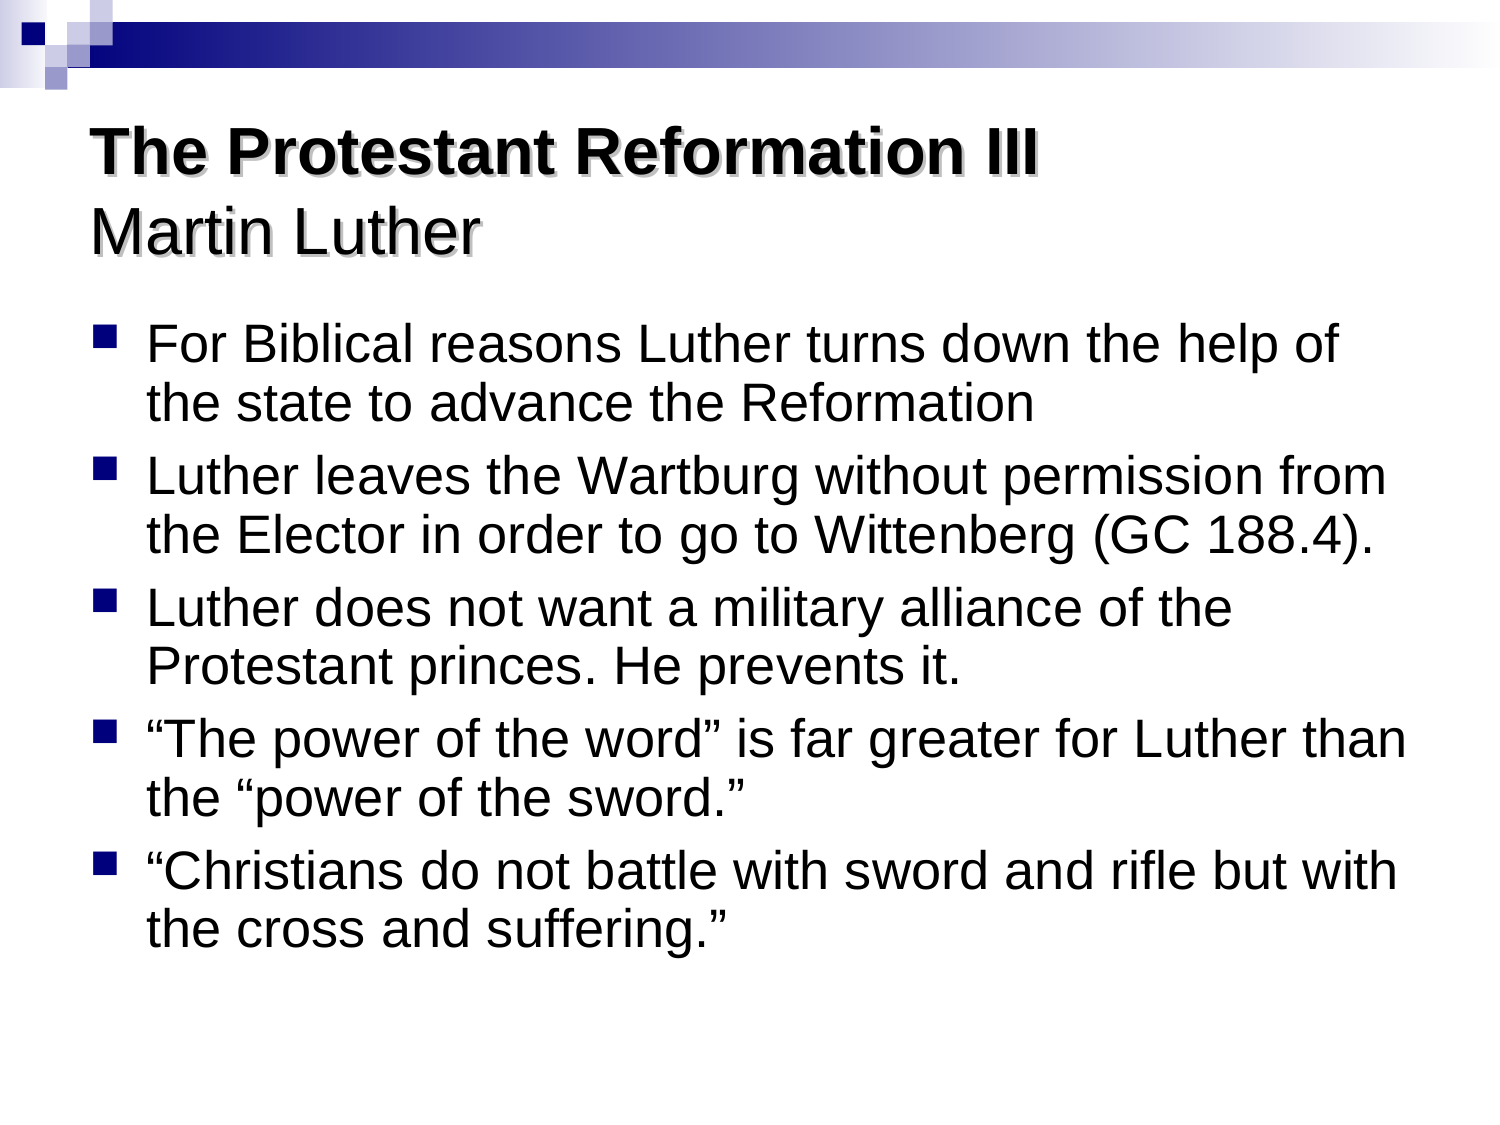

# The Protestant Reformation III Martin Luther
For Biblical reasons Luther turns down the help of the state to advance the Reformation
Luther leaves the Wartburg without permission from the Elector in order to go to Wittenberg (GC 188.4).
Luther does not want a military alliance of the Protestant princes. He prevents it.
“The power of the word” is far greater for Luther than the “power of the sword.”
“Christians do not battle with sword and rifle but with the cross and suffering.”